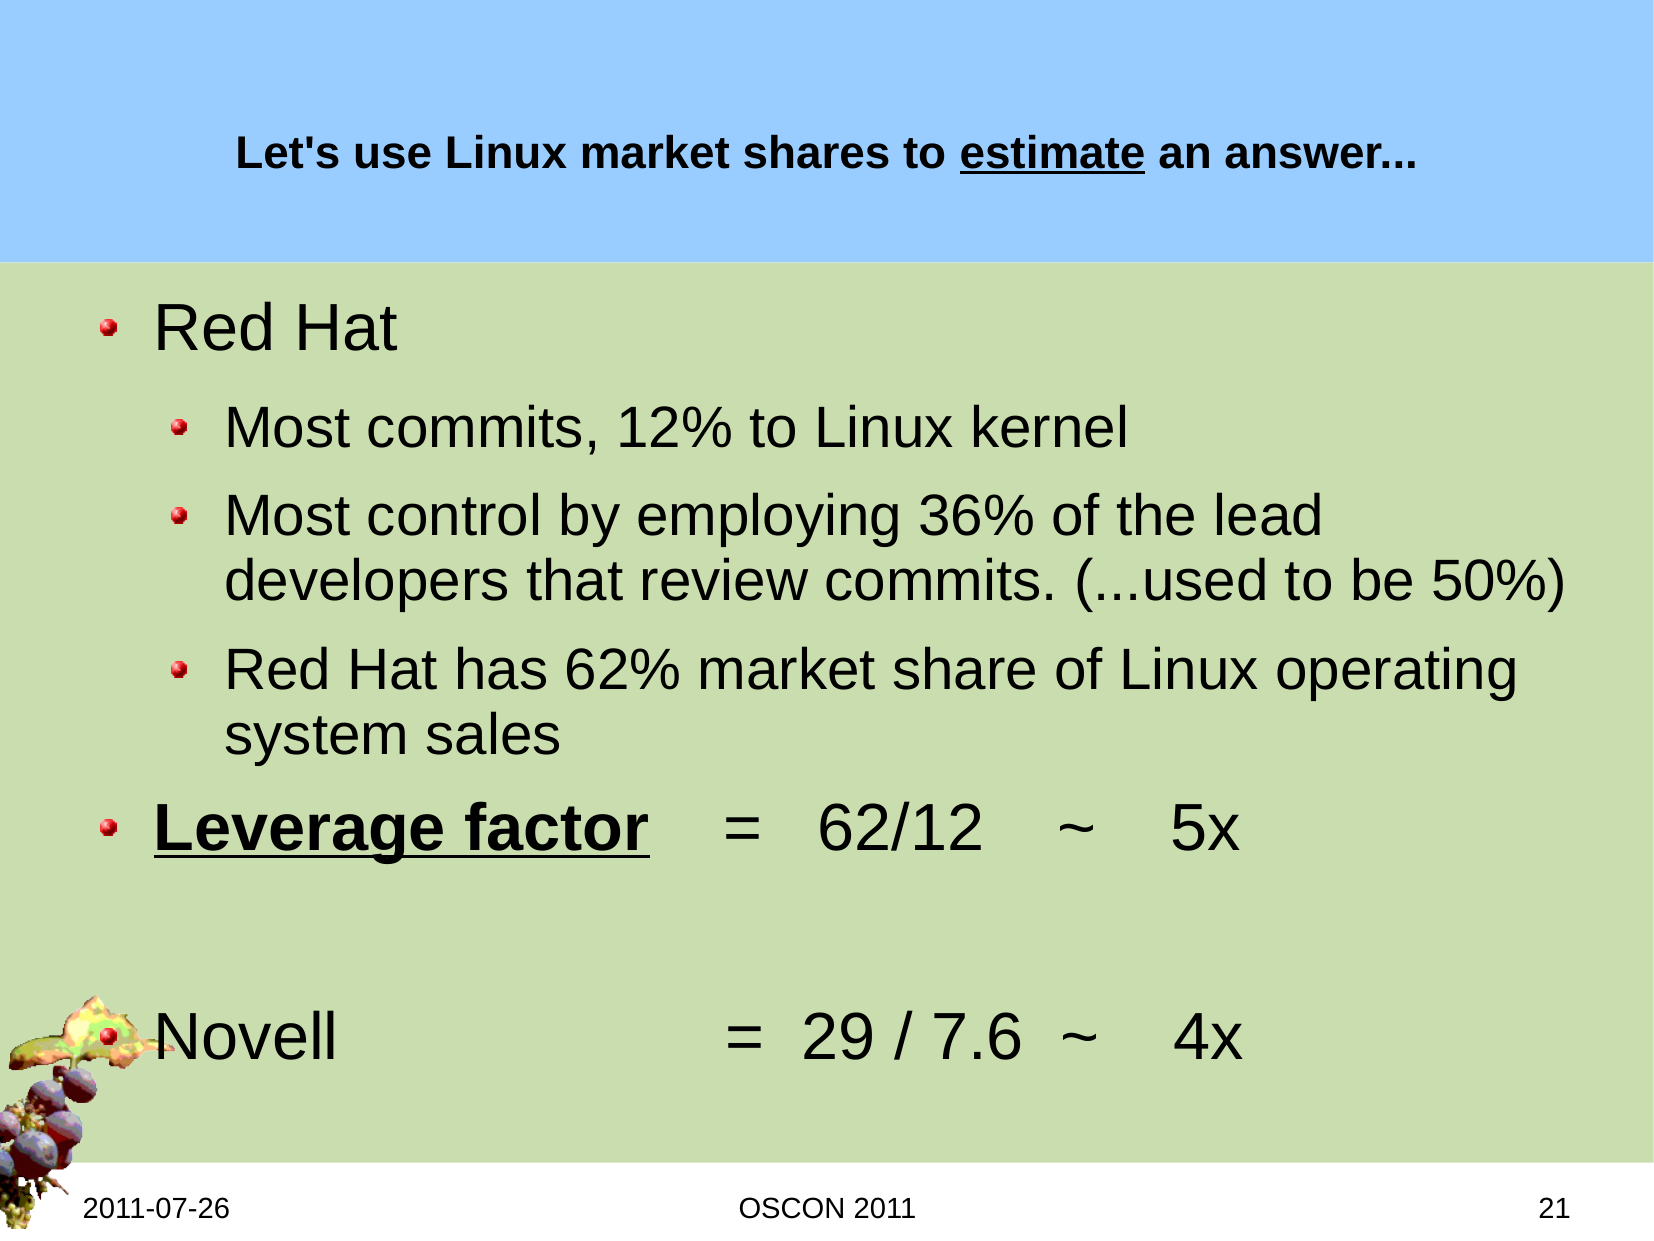

# Let's use Linux market shares to estimate an answer...
Red Hat
Most commits, 12% to Linux kernel
Most control by employing 36% of the lead developers that review commits. (...used to be 50%)
Red Hat has 62% market share of Linux operating system sales
Leverage factor = 62/12 ~ 5x
Novell = 29 / 7.6 ~ 4x
2011-07-26
OSCON 2011
21